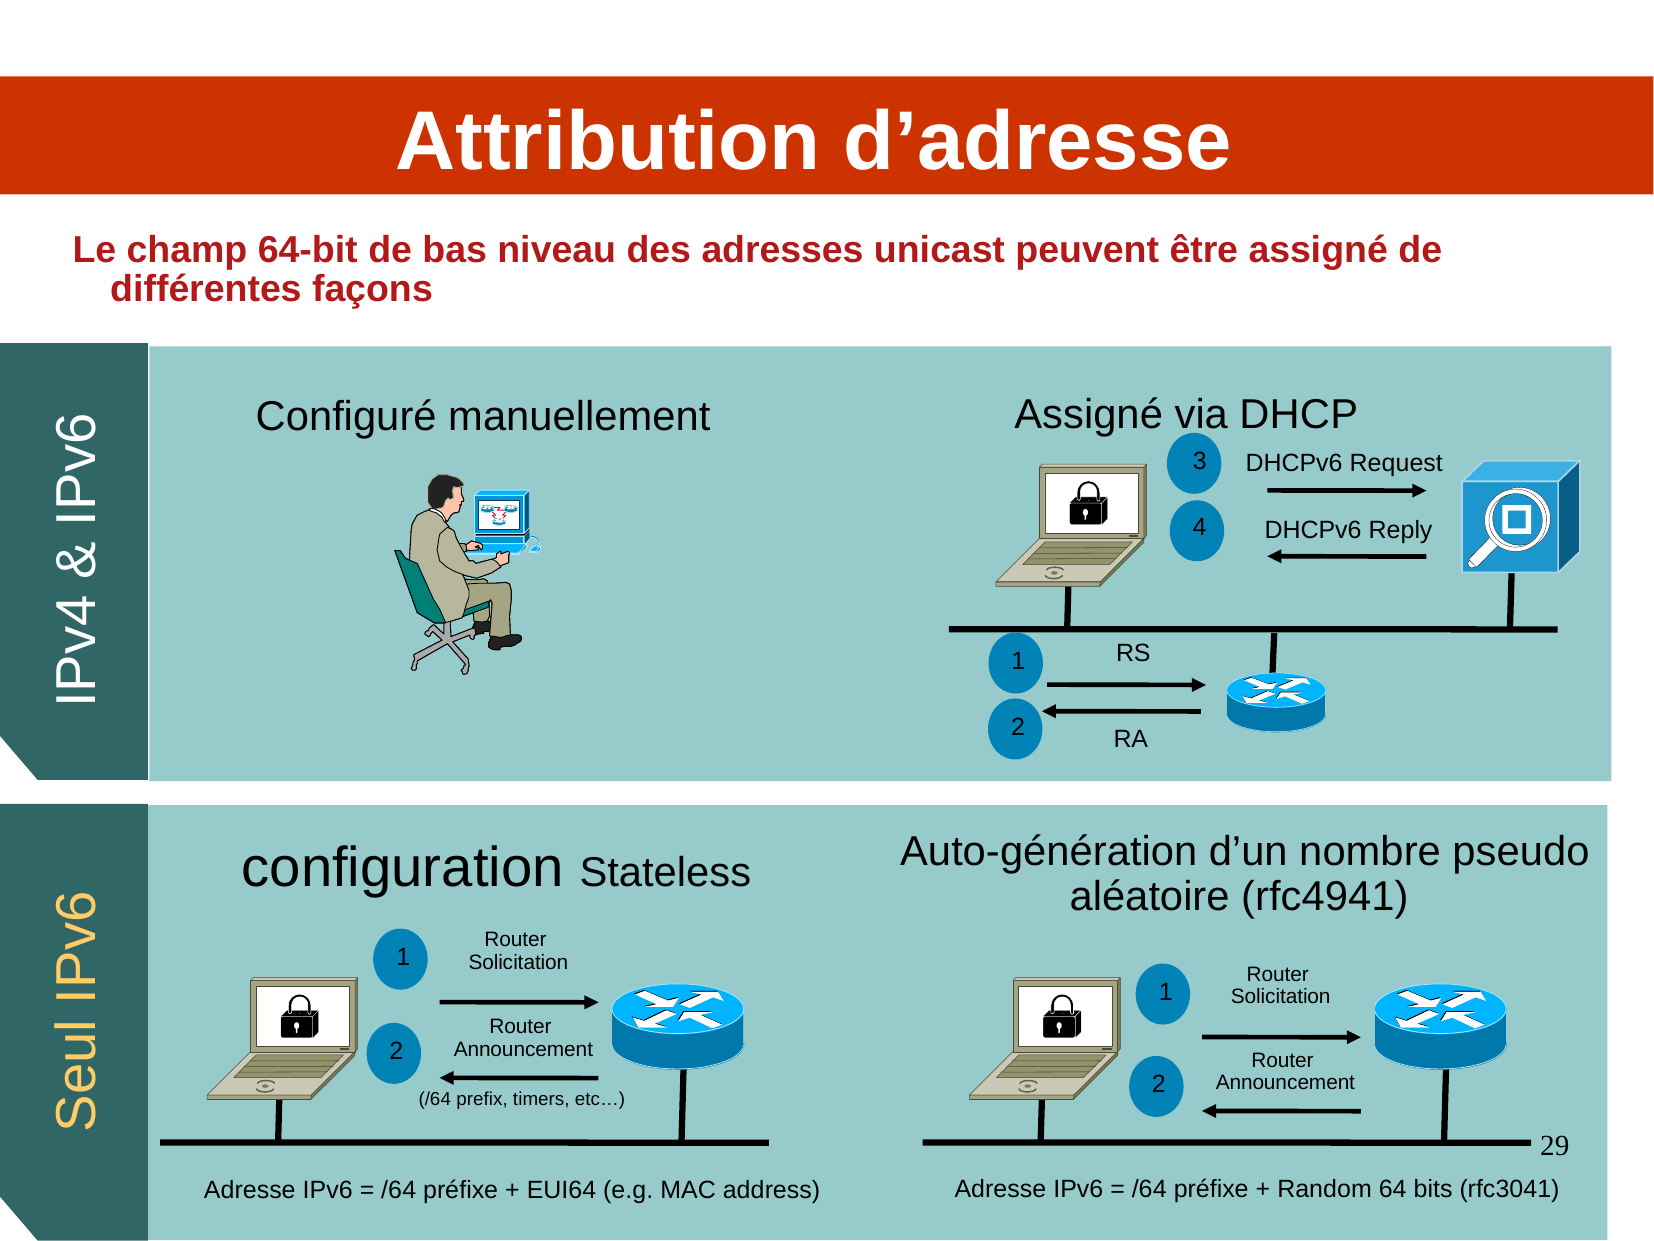

# Attribution d’adresse
Le champ 64-bit de bas niveau des adresses unicast peuvent être assigné de différentes façons
Assigné via DHCP
Configuré manuellement
3
DHCPv6 Request
4
DHCPv6 Reply
IPv4 & IPv6
RS
1
2
RA
Auto-génération d’un nombre pseudo aléatoire (rfc4941)
configuration Stateless
Router
Solicitation
1
Router
Solicitation
Seul IPv6
1
Router
Announcement
2
Router
Announcement
2
(/64 prefix, timers, etc…)‏
Adresse IPv6 = /64 préfixe + Random 64 bits (rfc3041)‏
Adresse IPv6 = /64 préfixe + EUI64 (e.g. MAC address)‏